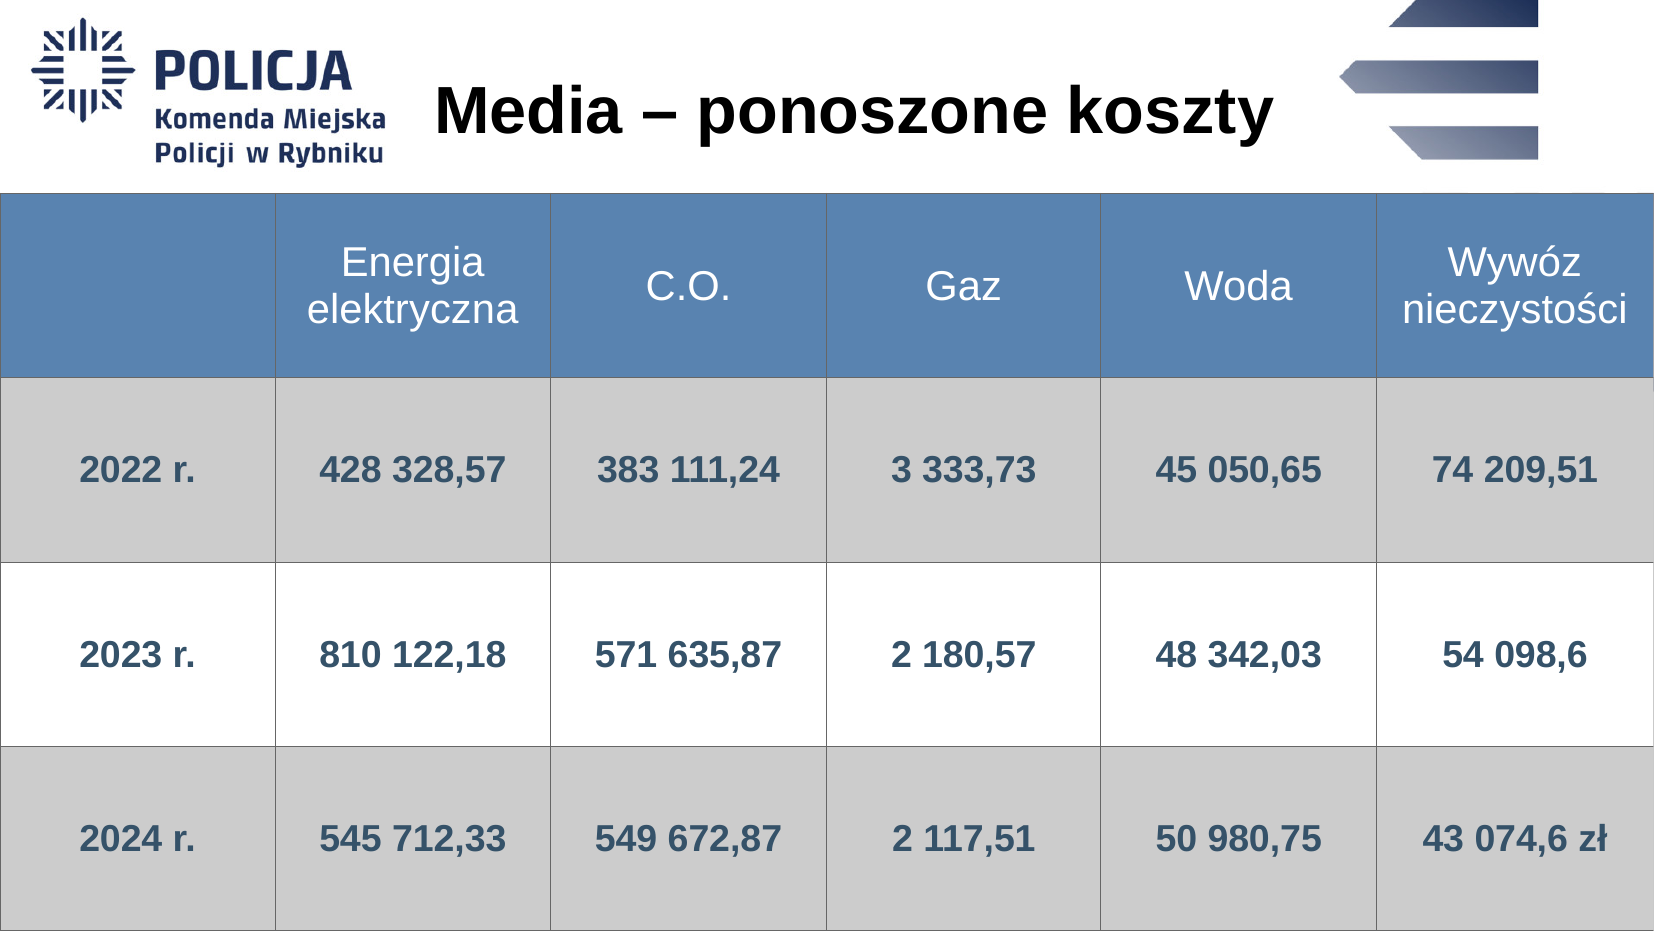

# Media – ponoszone koszty
| | Energia elektryczna | C.O. | Gaz | Woda | Wywóz nieczystości |
| --- | --- | --- | --- | --- | --- |
| 2022 r. | 428 328,57 | 383 111,24 | 3 333,73 | 45 050,65 | 74 209,51 |
| 2023 r. | 810 122,18 | 571 635,87 | 2 180,57 | 48 342,03 | 54 098,6 |
| 2024 r. | 545 712,33 | 549 672,87 | 2 117,51 | 50 980,75 | 43 074,6 zł |